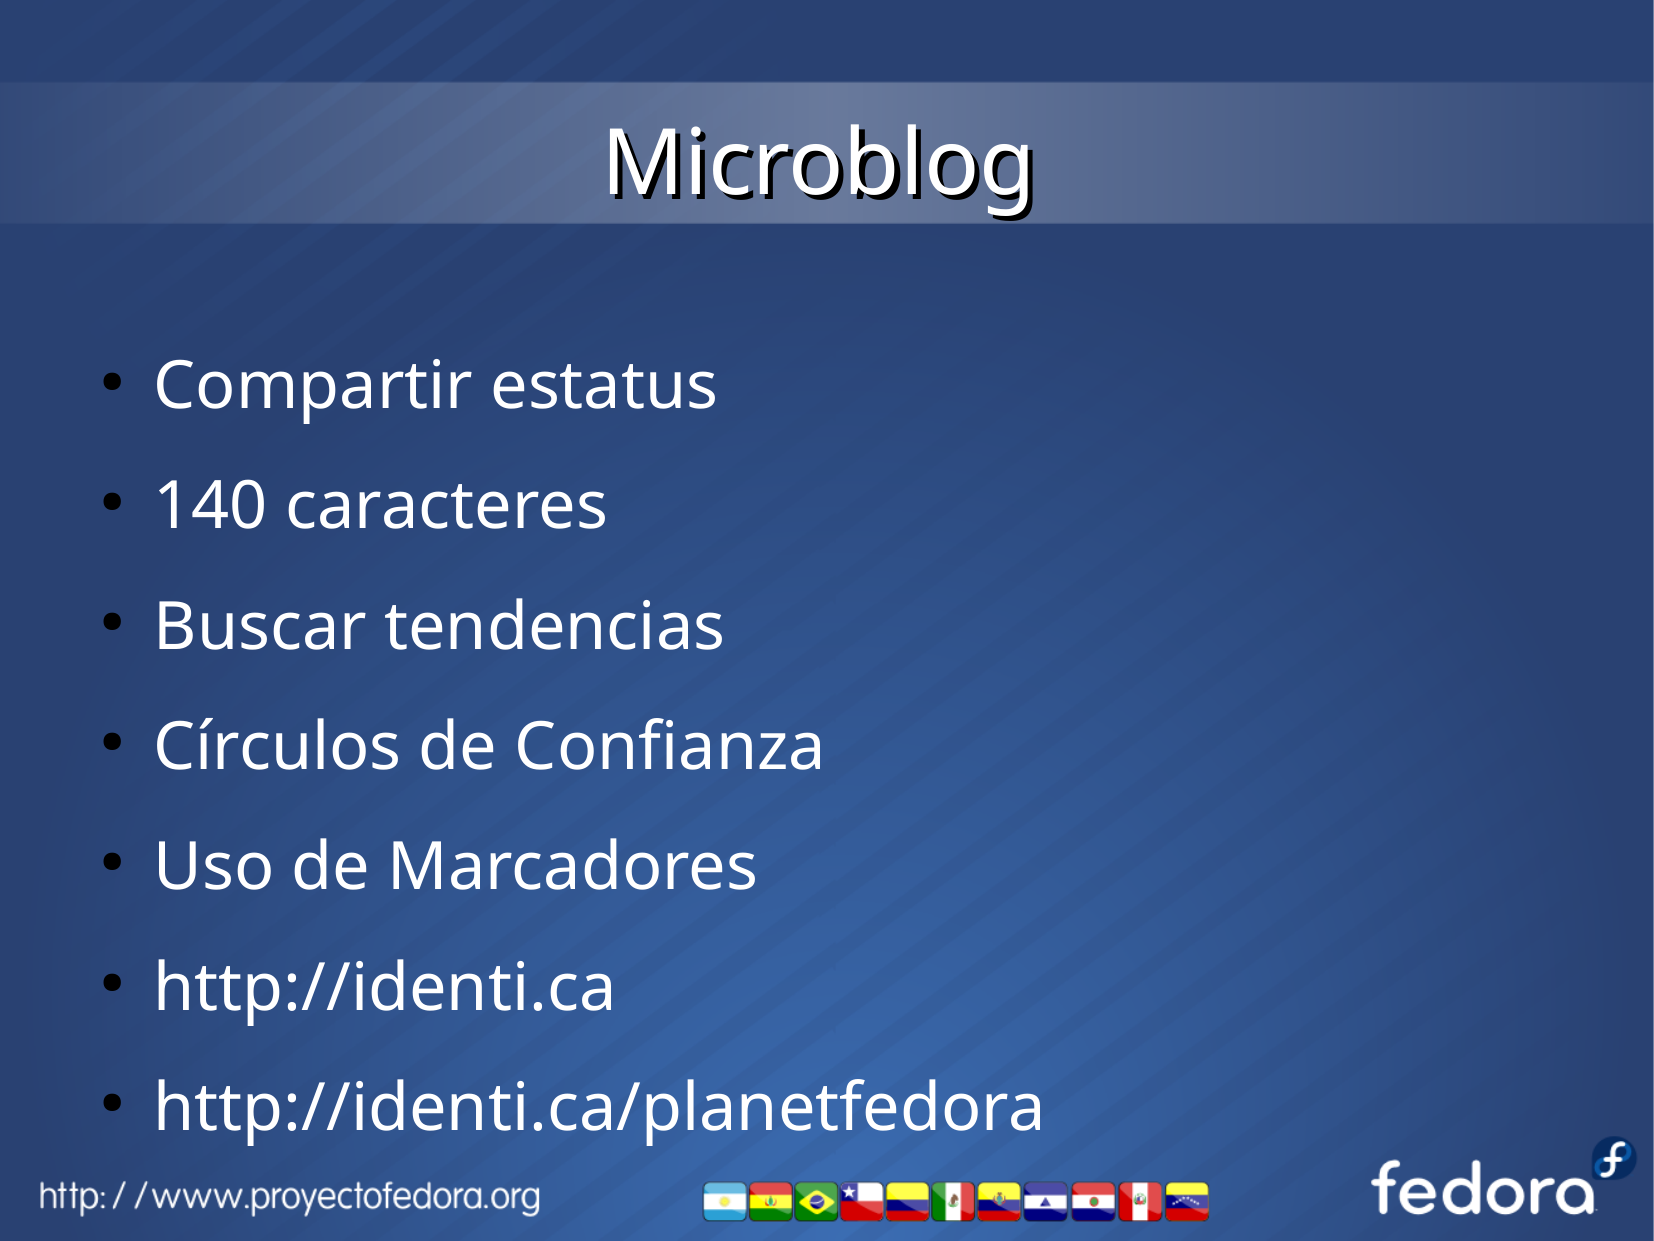

# Microblog
Compartir estatus
140 caracteres
Buscar tendencias
Círculos de Confianza
Uso de Marcadores
http://identi.ca
http://identi.ca/planetfedora